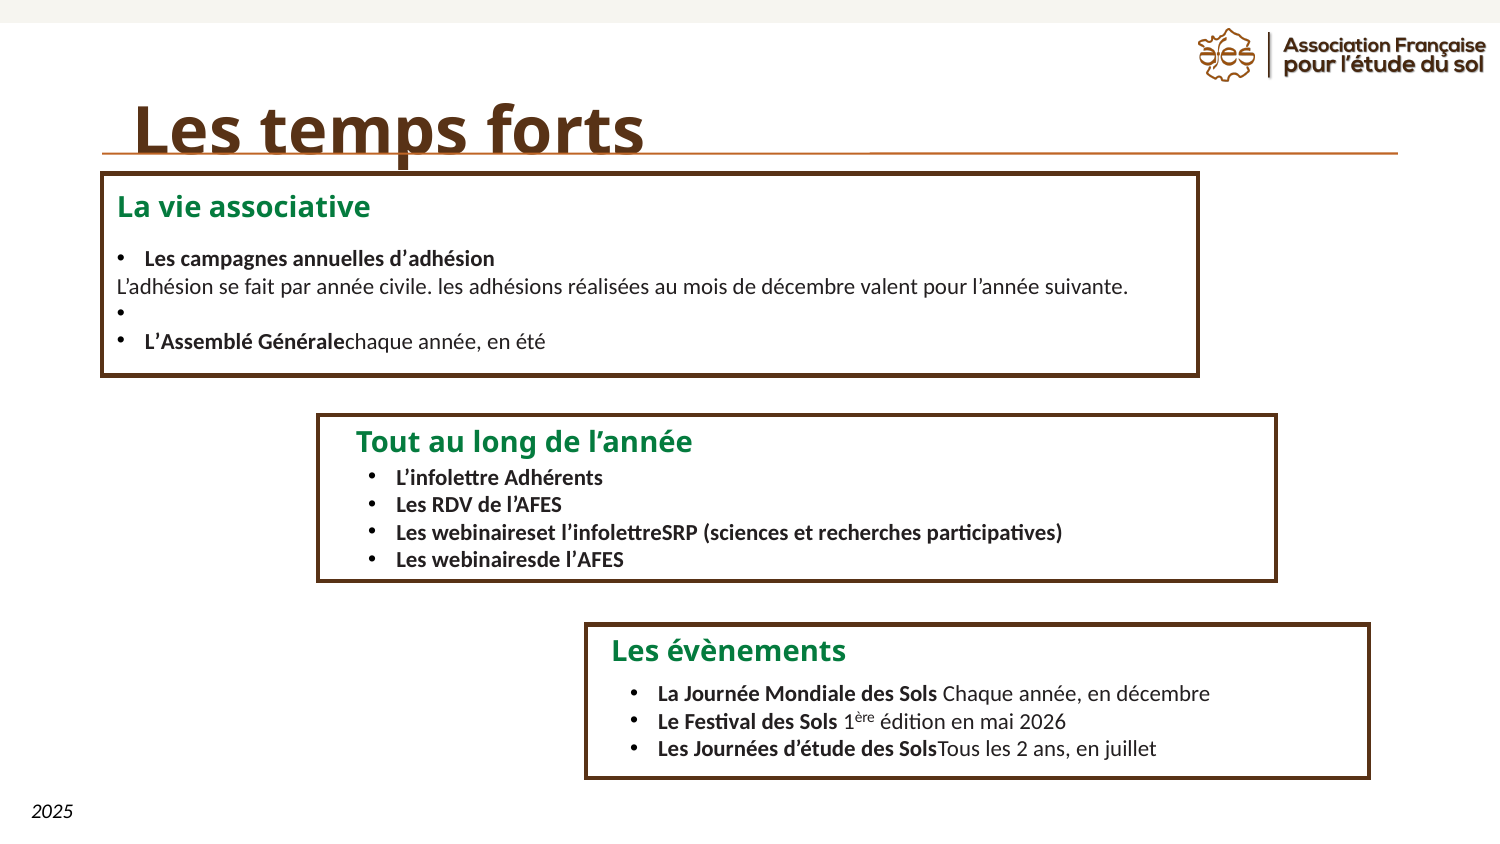

Catégorie 1
# Les temps forts
La vie associative
Les campagnes annuelles d’adhésion
L’adhésion se fait par année civile. les adhésions réalisées au mois de décembre valent pour l’année suivante.
L’Assemblé Généralechaque année, en été
Tout au long de l’année
L’infolettre Adhérents
Les RDV de l’AFES
Les webinaireset l’infolettreSRP (sciences et recherches participatives)
Les webinairesde l’AFES
Les évènements
La Journée Mondiale des Sols Chaque année, en décembre
Le Festival des Sols 1ère édition en mai 2026
Les Journées d’étude des SolsTous les 2 ans, en juillet
2025